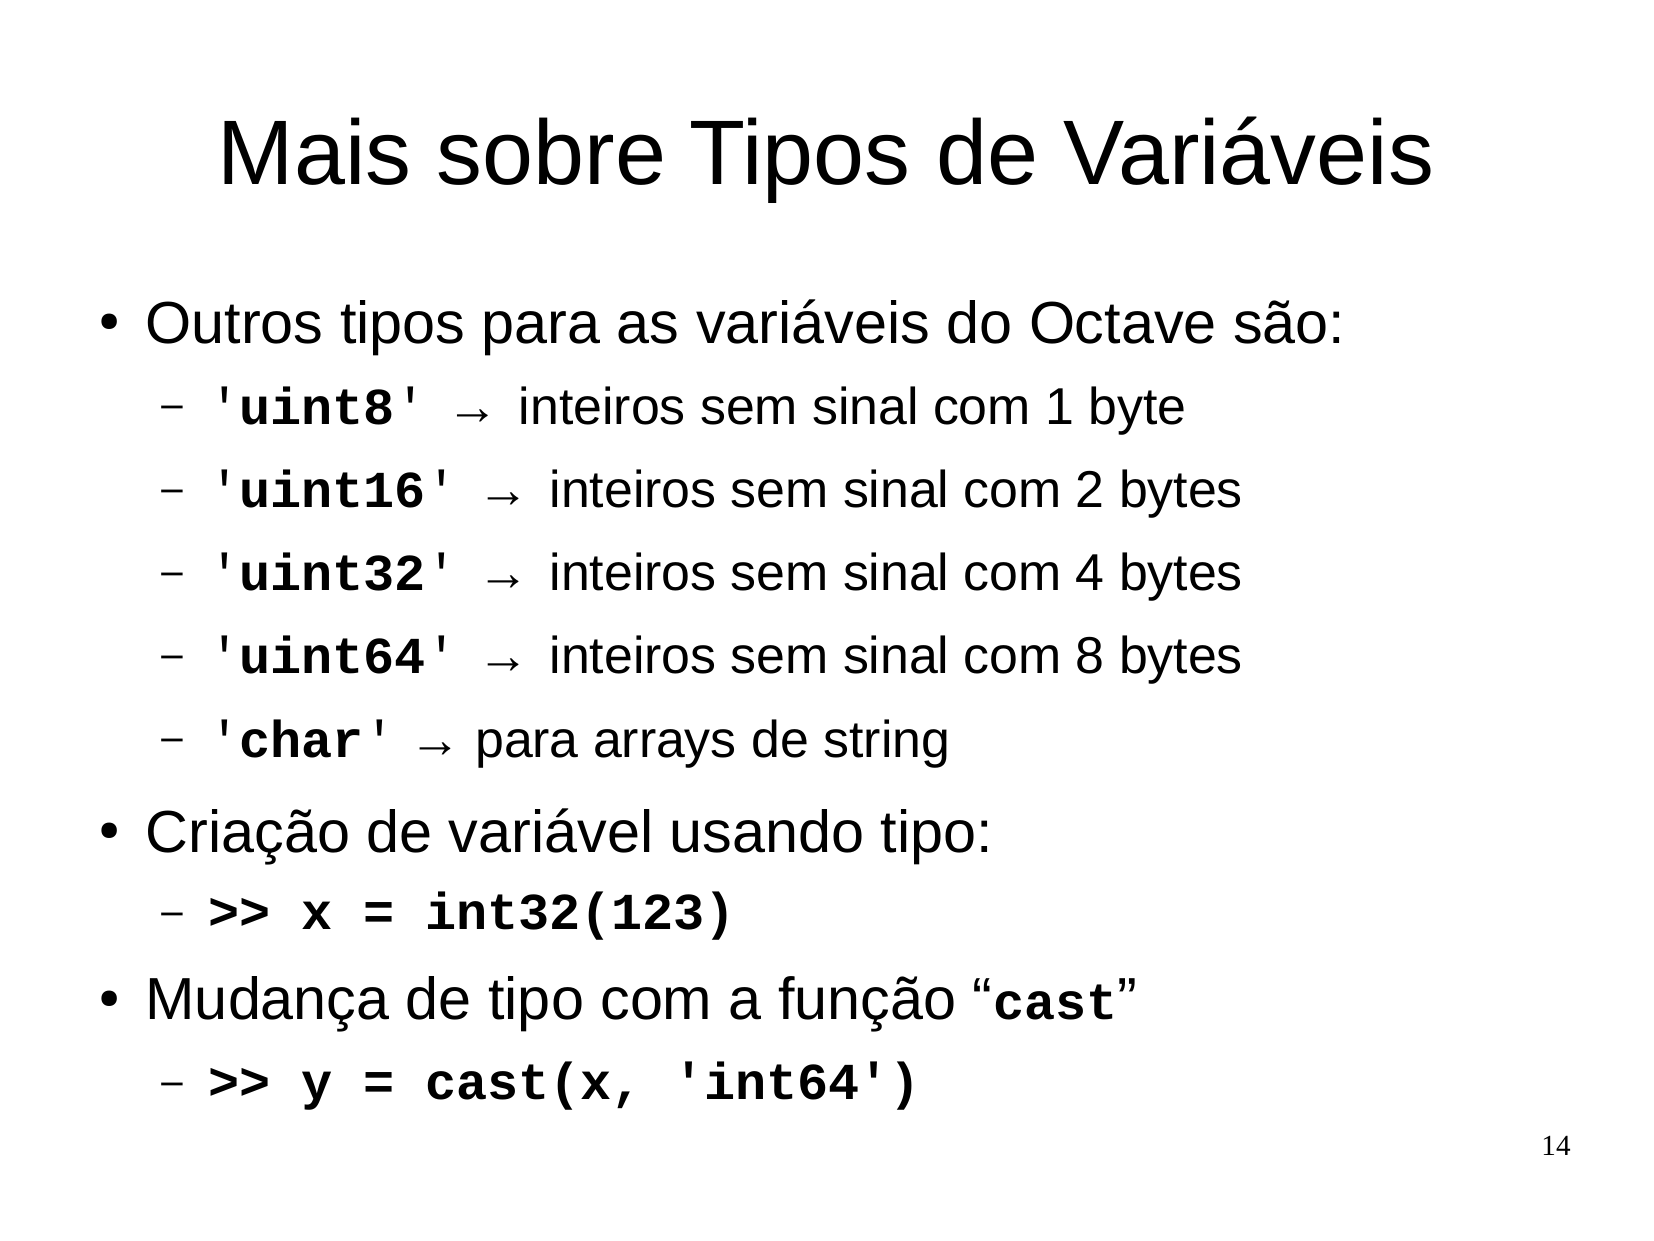

# Mais sobre Tipos de Variáveis
Outros tipos para as variáveis do Octave são:
'uint8' → inteiros sem sinal com 1 byte
'uint16' → inteiros sem sinal com 2 bytes
'uint32' → inteiros sem sinal com 4 bytes
'uint64' → inteiros sem sinal com 8 bytes
'char' → para arrays de string
Criação de variável usando tipo:
>> x = int32(123)
Mudança de tipo com a função “cast”
>> y = cast(x, 'int64')
14